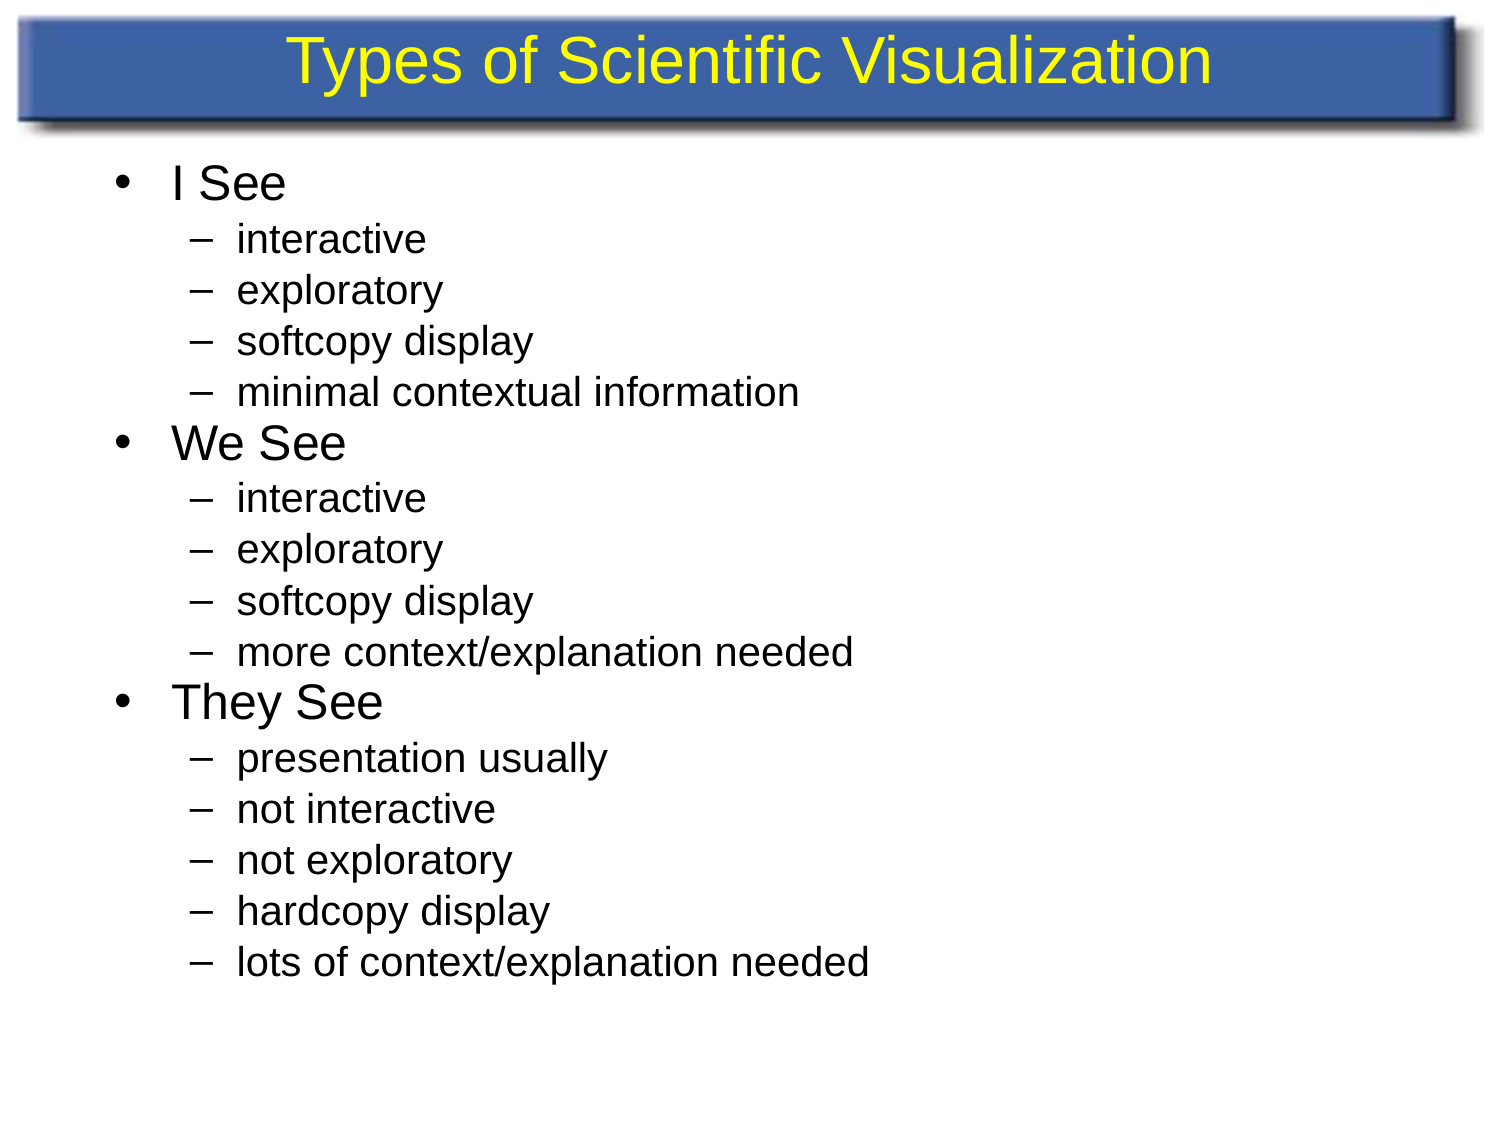

# Types of Scientific Visualization
I See
interactive
exploratory
softcopy display
minimal contextual information
We See
interactive
exploratory
softcopy display
more context/explanation needed
They See
presentation usually
not interactive
not exploratory
hardcopy display
lots of context/explanation needed